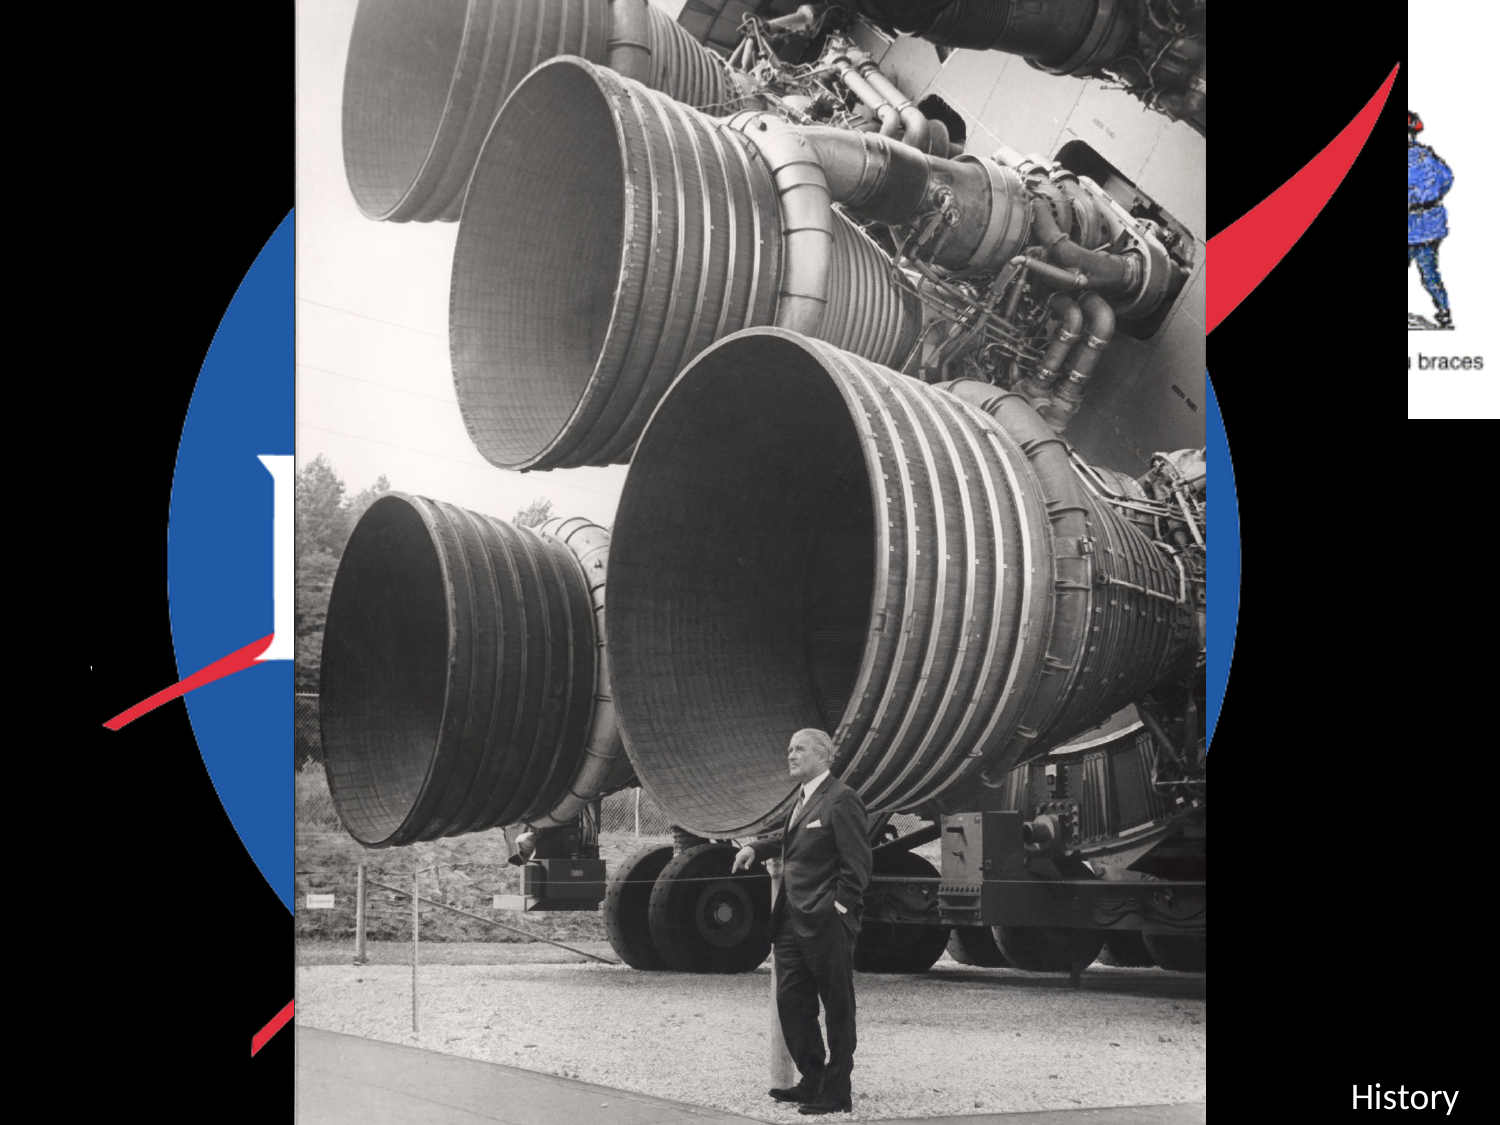

# History
Konstantin Tsiolkovsky : Δv = v·ln(mi/mf)
Pedro Paulet : liquid propellant engine
Robert Goddard : first rocket with liquid propellant combustion chamber
Louis Damblanc : first sounding rocket
Wernher von Braun : V2, NASA, Jupiter, Saturn, …
History